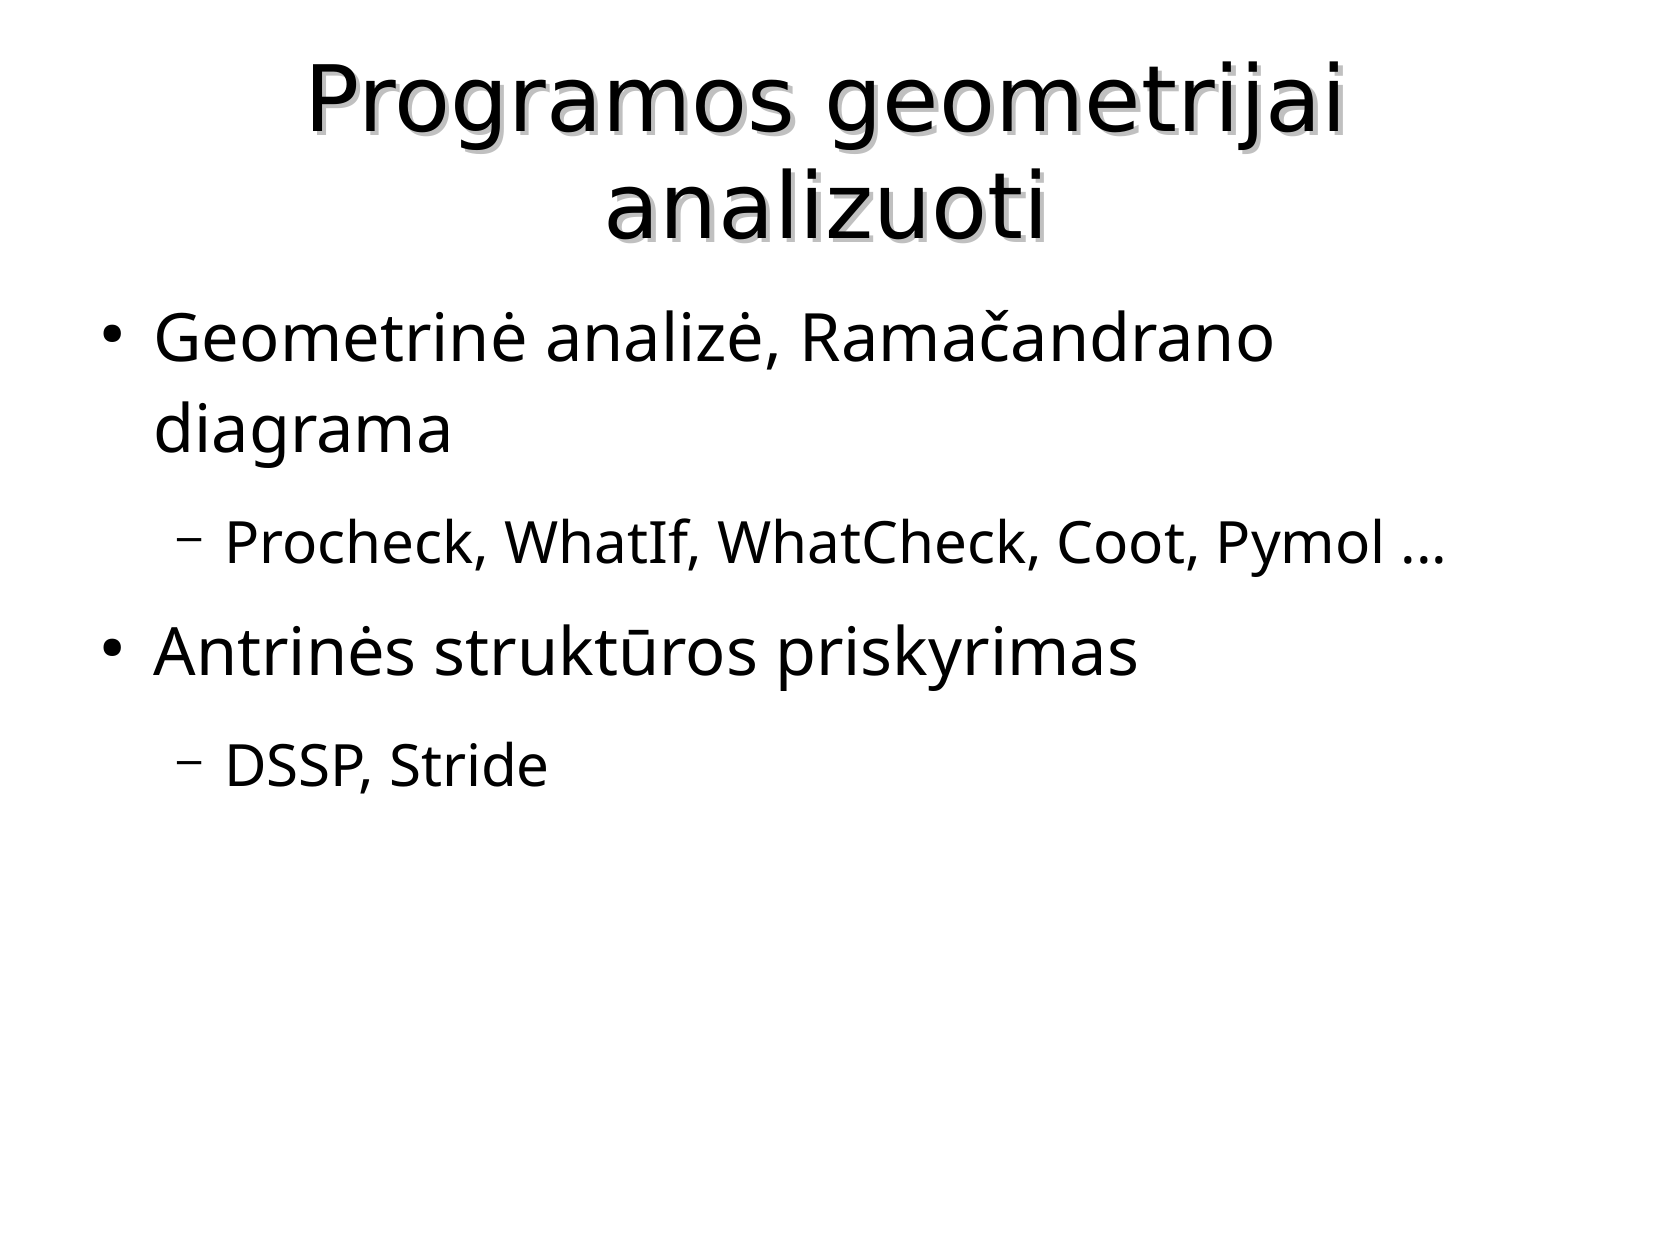

# Programos geometrijai analizuoti
Geometrinė analizė, Ramačandrano diagrama
Procheck, WhatIf, WhatCheck, Coot, Pymol ...
Antrinės struktūros priskyrimas
DSSP, Stride